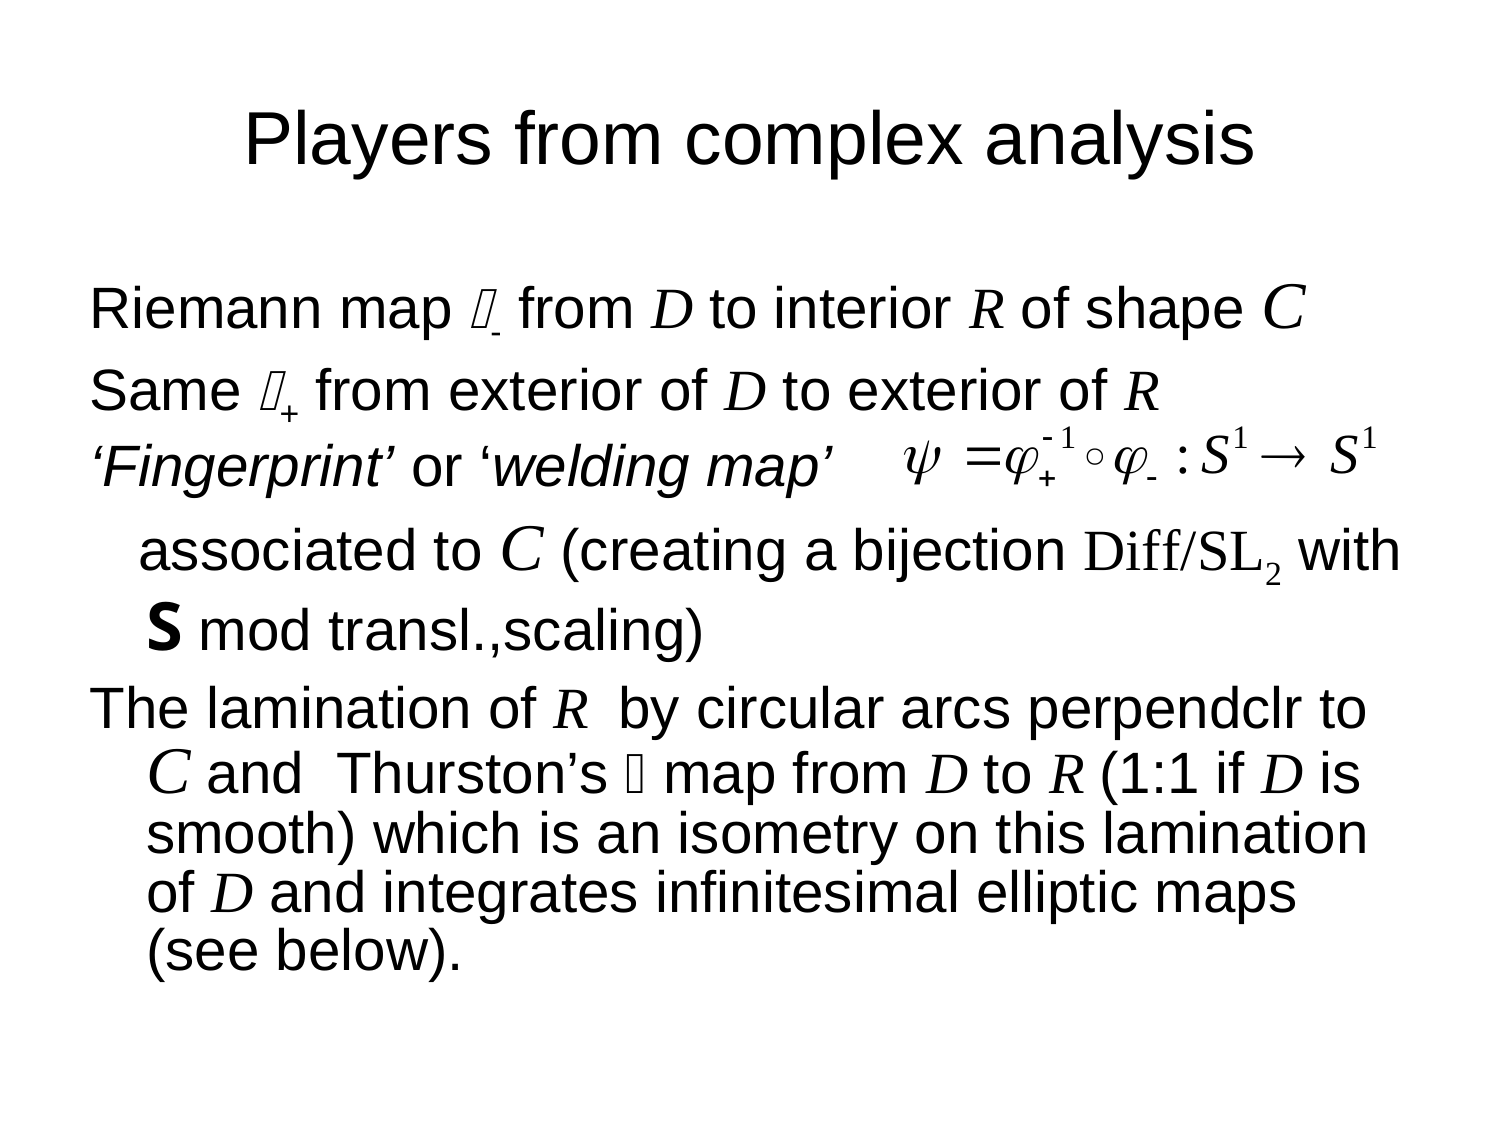

Players from complex analysis
# Riemann map - from D to interior R of shape C
Same + from exterior of D to exterior of R
‘Fingerprint’ or ‘welding map’
 associated to C (creating a bijection Diff/SL2 with S mod transl.,scaling)
The lamination of R by circular arcs perpendclr to C and Thurston’s  map from D to R (1:1 if D is smooth) which is an isometry on this lamination of D and integrates infinitesimal elliptic maps (see below).